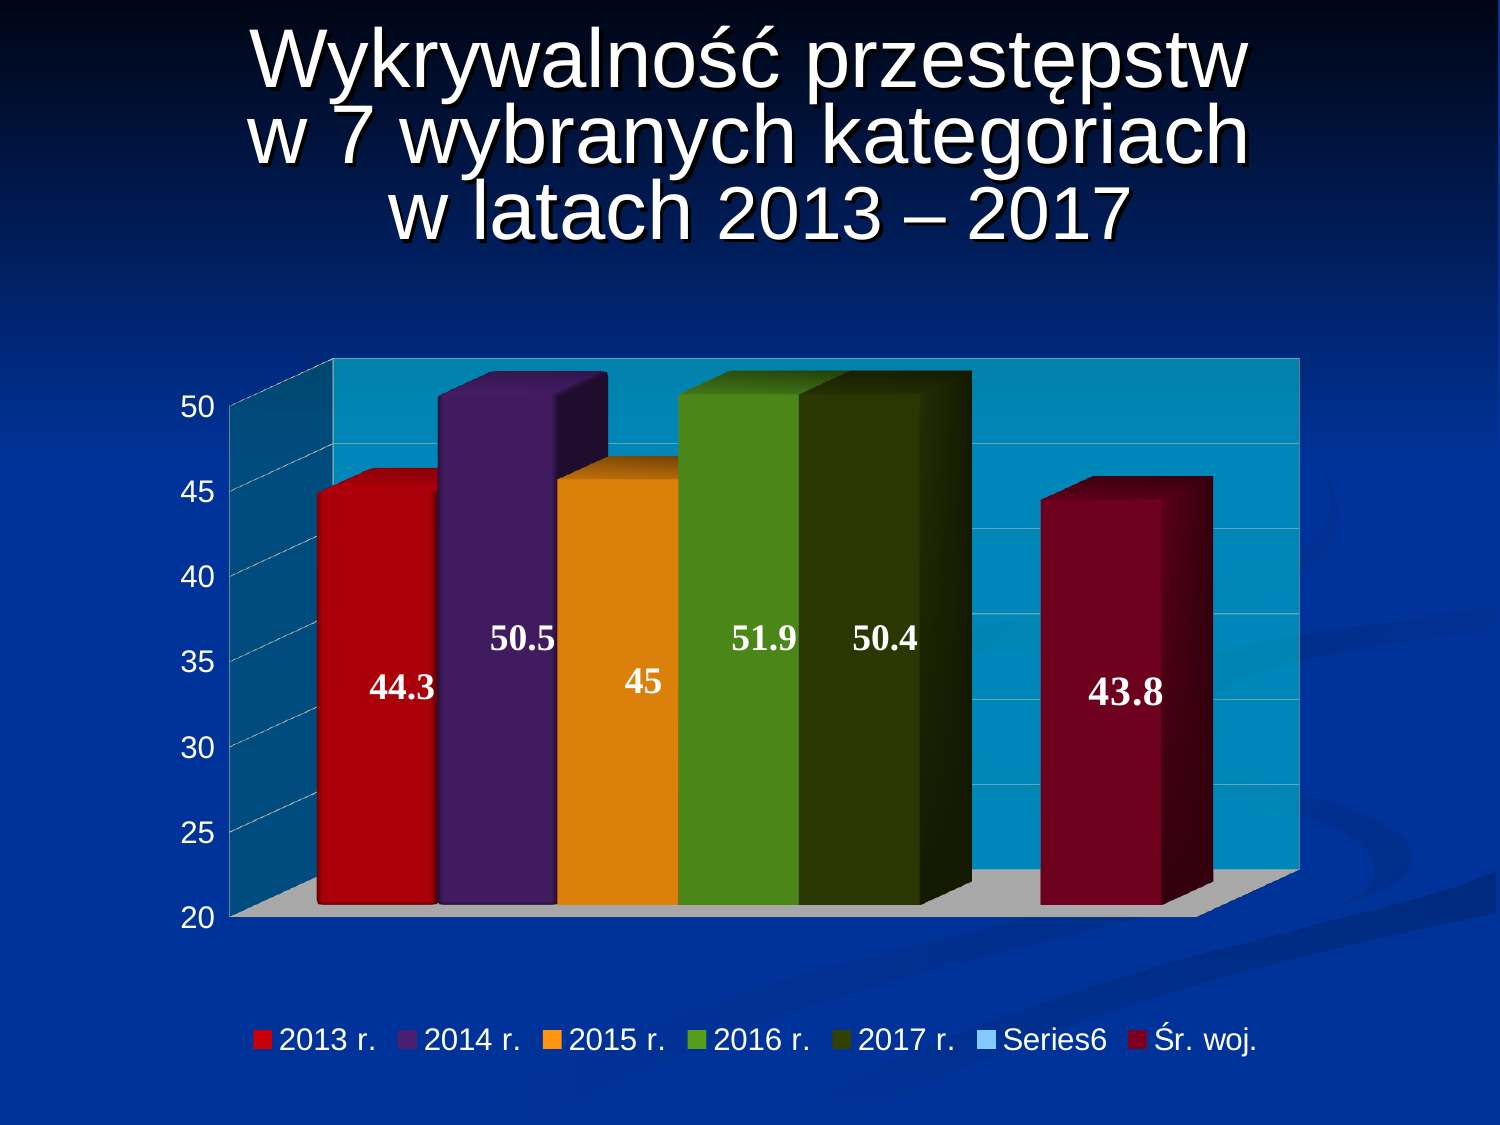

# Wykrywalność przestępstw w 7 wybranych kategoriach w latach 2013 – 2017
[unsupported chart]